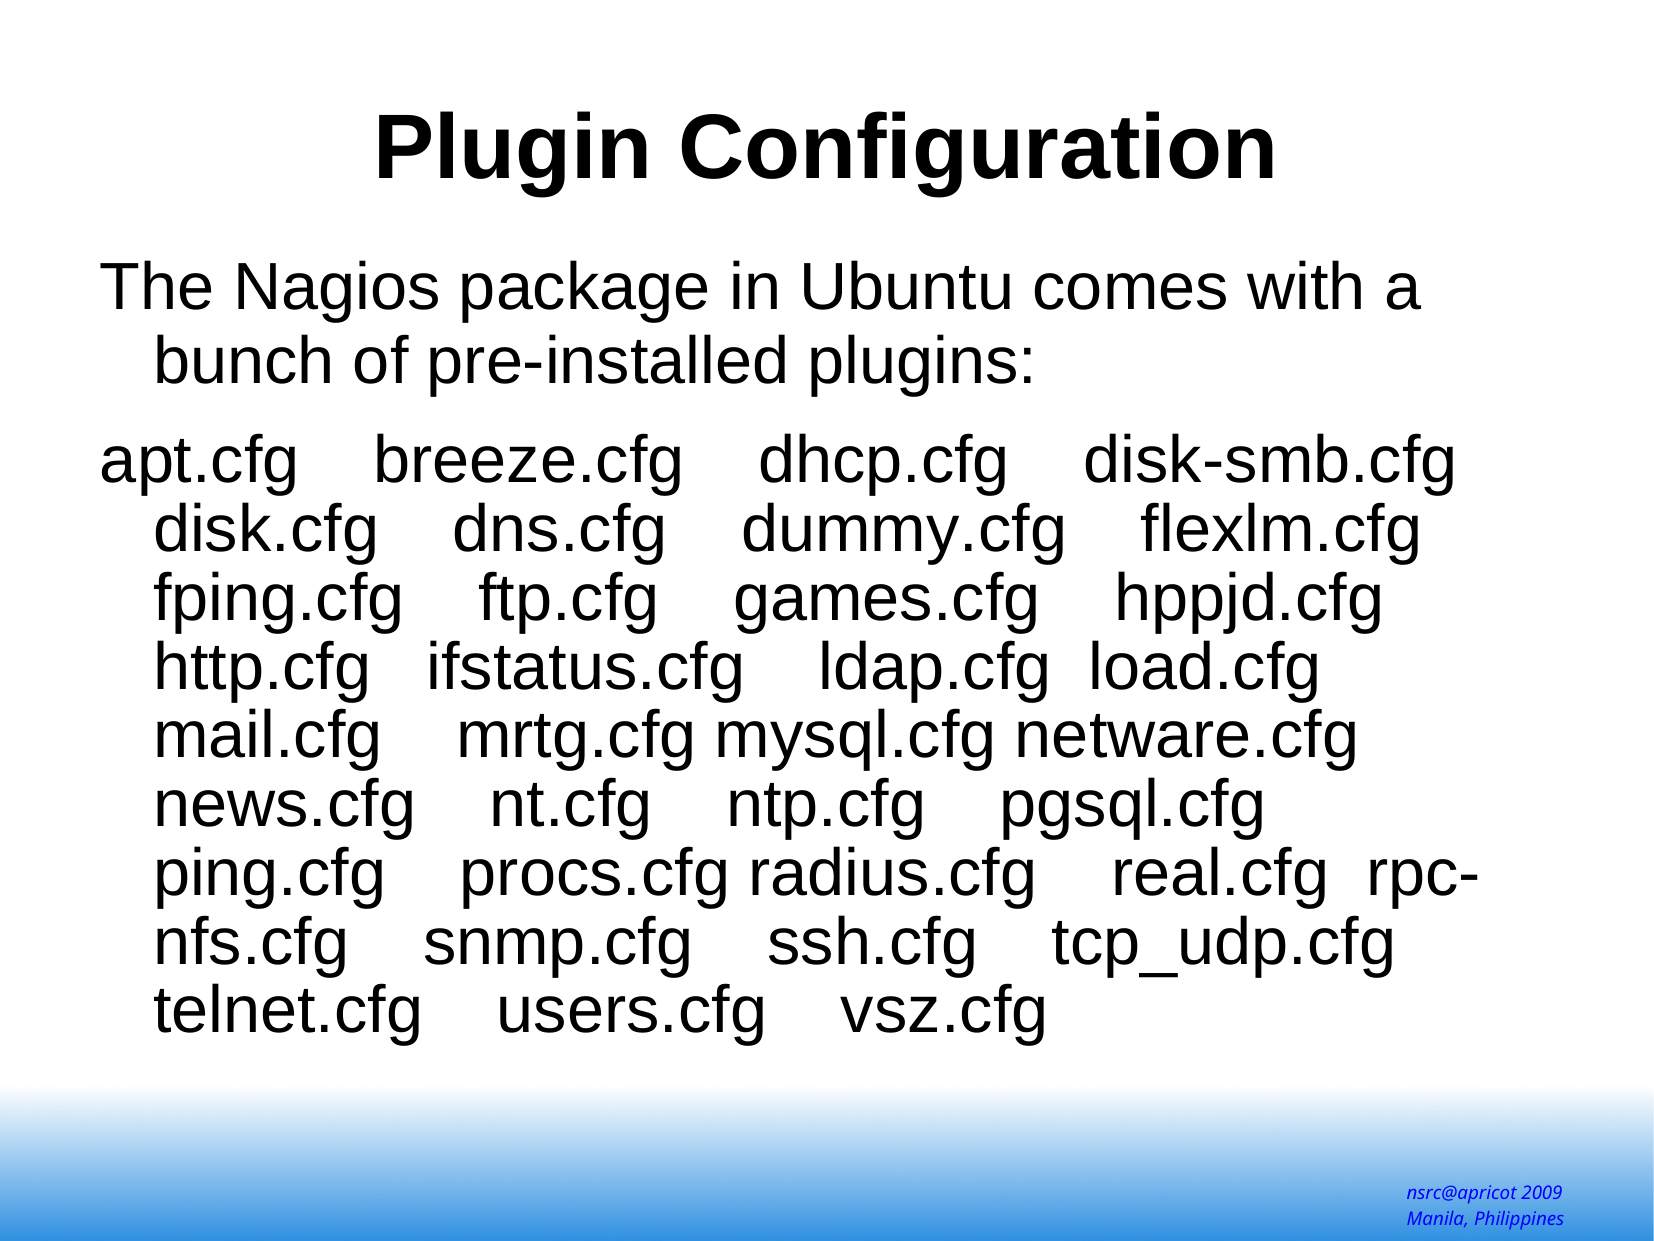

# Plugin Configuration
The Nagios package in Ubuntu comes with a bunch of pre-installed plugins:
apt.cfg breeze.cfg dhcp.cfg disk-smb.cfg disk.cfg dns.cfg dummy.cfg flexlm.cfg fping.cfg ftp.cfg games.cfg hppjd.cfg http.cfg ifstatus.cfg ldap.cfg load.cfg mail.cfg mrtg.cfg mysql.cfg netware.cfg news.cfg nt.cfg ntp.cfg pgsql.cfg ping.cfg procs.cfg radius.cfg real.cfg rpc-nfs.cfg snmp.cfg ssh.cfg tcp_udp.cfg telnet.cfg users.cfg vsz.cfg